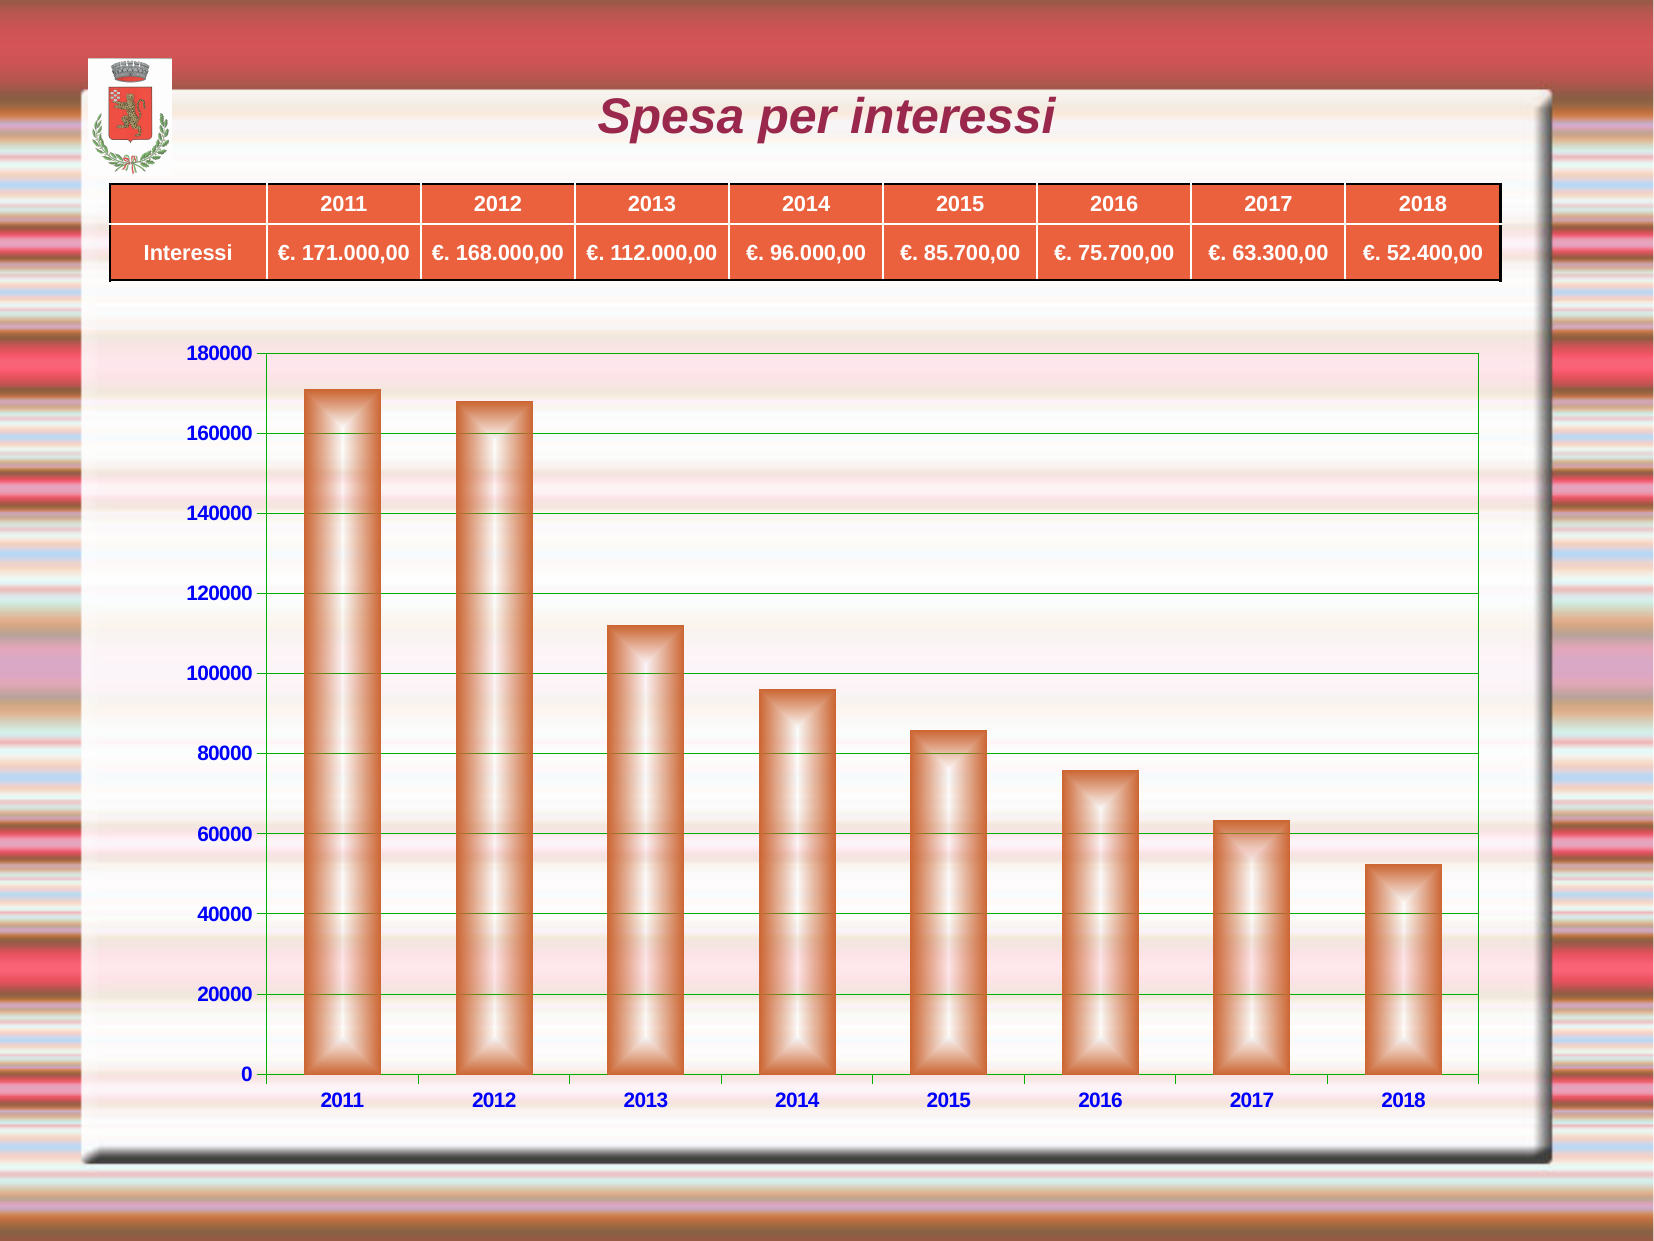

# Spesa per interessi
| | 2011 | 2012 | 2013 | 2014 | 2015 | 2016 | 2017 | 2018 |
| --- | --- | --- | --- | --- | --- | --- | --- | --- |
| Interessi | €. 171.000,00 | €. 168.000,00 | €. 112.000,00 | €. 96.000,00 | €. 85.700,00 | €. 75.700,00 | €. 63.300,00 | €. 52.400,00 |
### Chart
| Category | Colonna 1 |
|---|---|
| 2011 | 171000.0 |
| 2012 | 168000.0 |
| 2013 | 112000.0 |
| 2014 | 96000.0 |
| 2015 | 85700.0 |
| 2016 | 75700.0 |
| 2017 | 63300.0 |
| 2018 | 52400.0 |